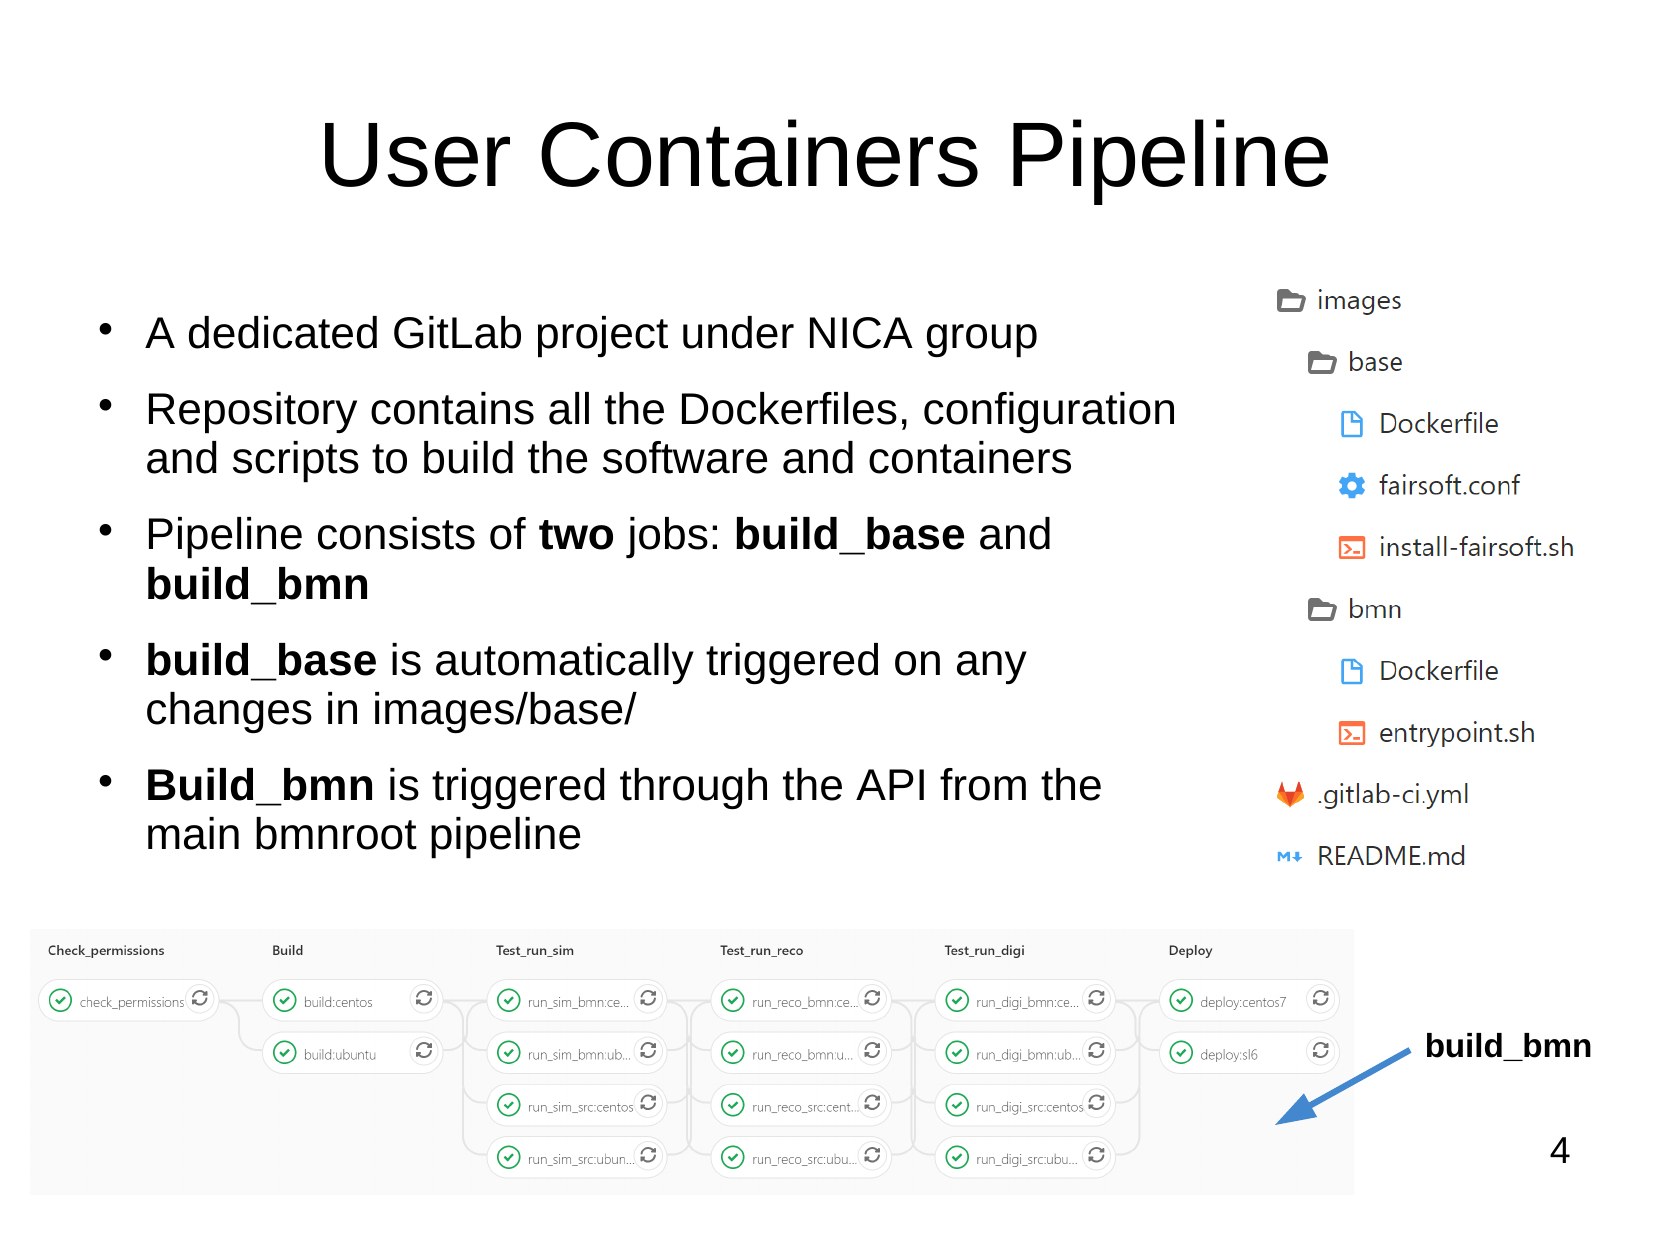

# User Containers Pipeline
A dedicated GitLab project under NICA group
Repository contains all the Dockerfiles, configuration and scripts to build the software and containers
Pipeline consists of two jobs: build_base and build_bmn
build_base is automatically triggered on any changes in images/base/
Build_bmn is triggered through the API from the main bmnroot pipeline
build_bmn
4